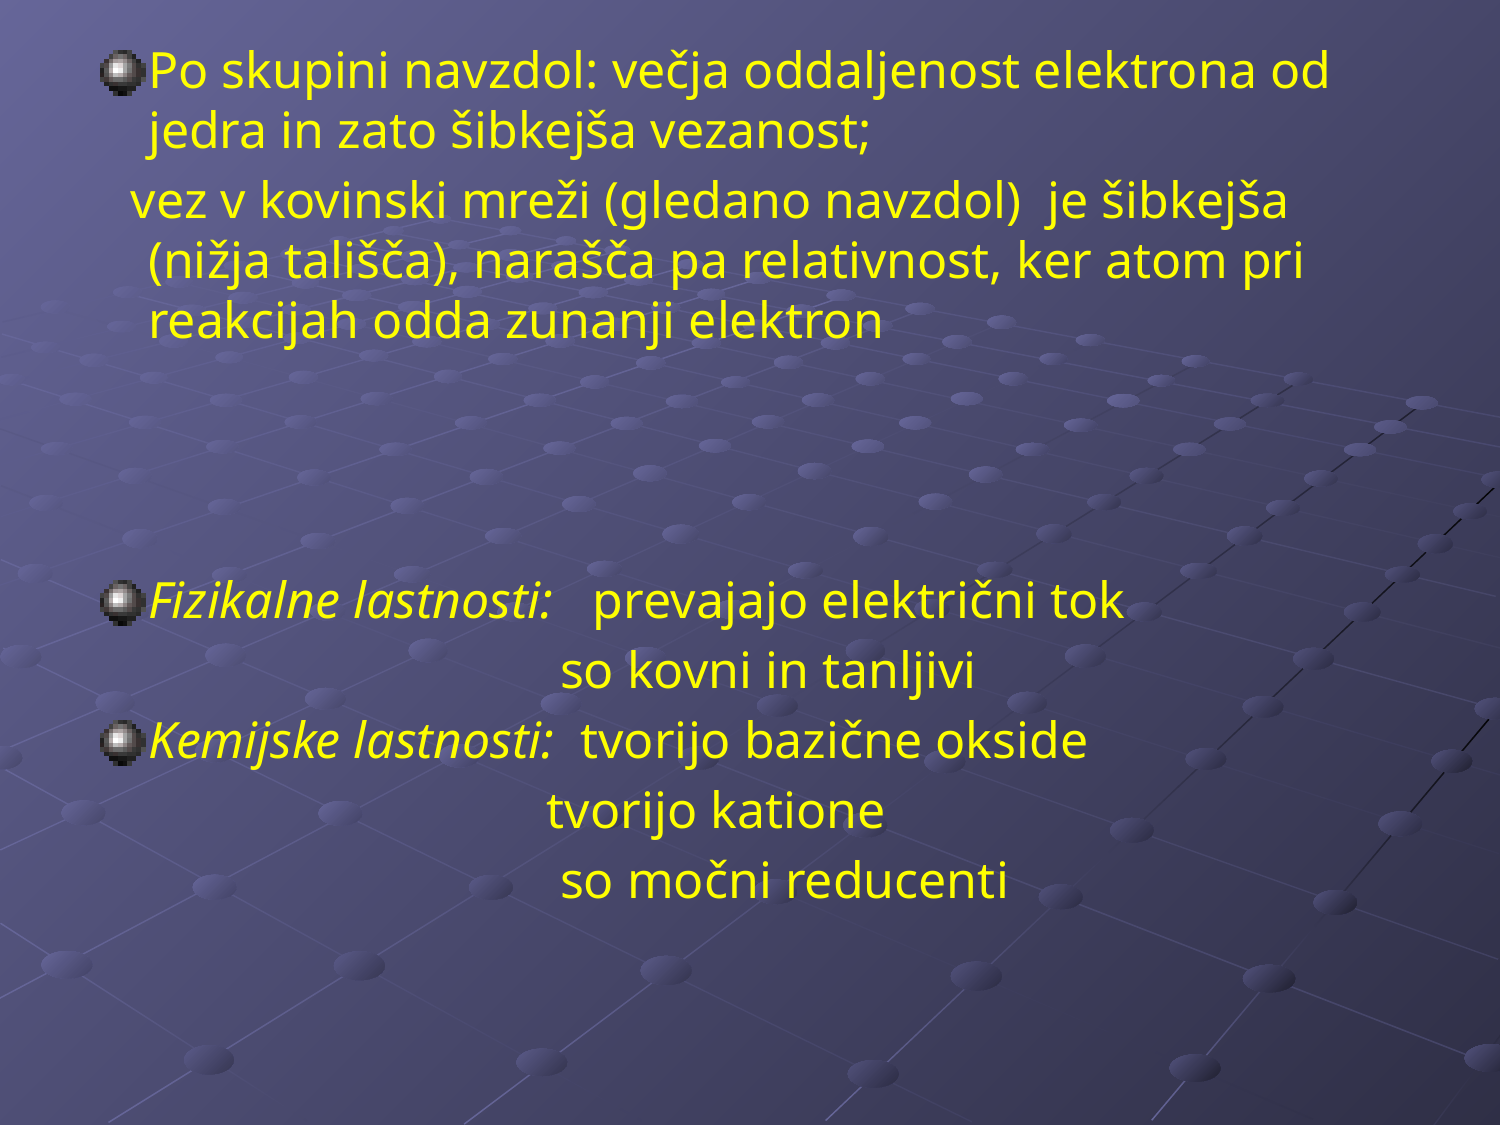

# Po skupini navzdol: večja oddaljenost elektrona od jedra in zato šibkejša vezanost;
 vez v kovinski mreži (gledano navzdol) je šibkejša (nižja tališča), narašča pa relativnost, ker atom pri reakcijah odda zunanji elektron
Fizikalne lastnosti: prevajajo električni tok
 so kovni in tanljivi
Kemijske lastnosti: tvorijo bazične okside
 tvorijo katione
 so močni reducenti